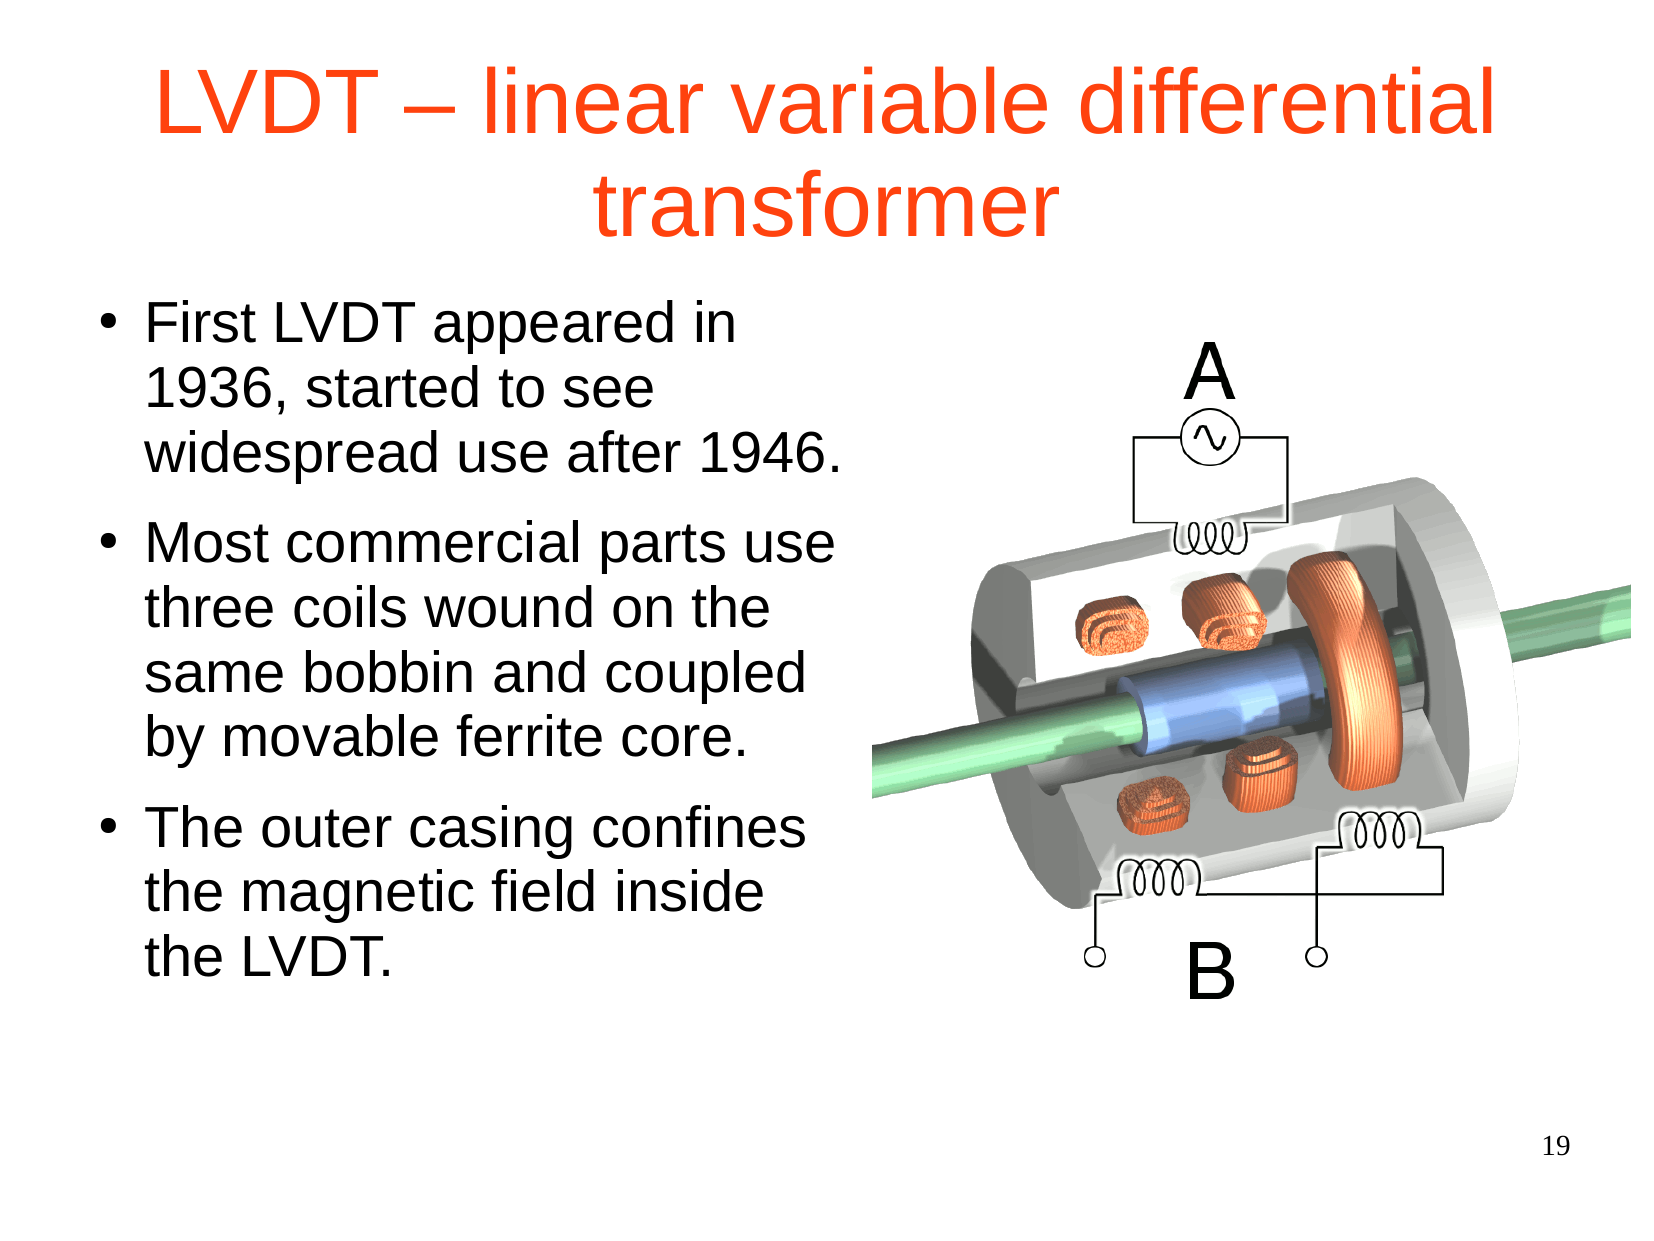

# LVDT – linear variable differential transformer
First LVDT appeared in 1936, started to see widespread use after 1946.
Most commercial parts use three coils wound on the same bobbin and coupled by movable ferrite core.
The outer casing confines the magnetic field inside the LVDT.
19